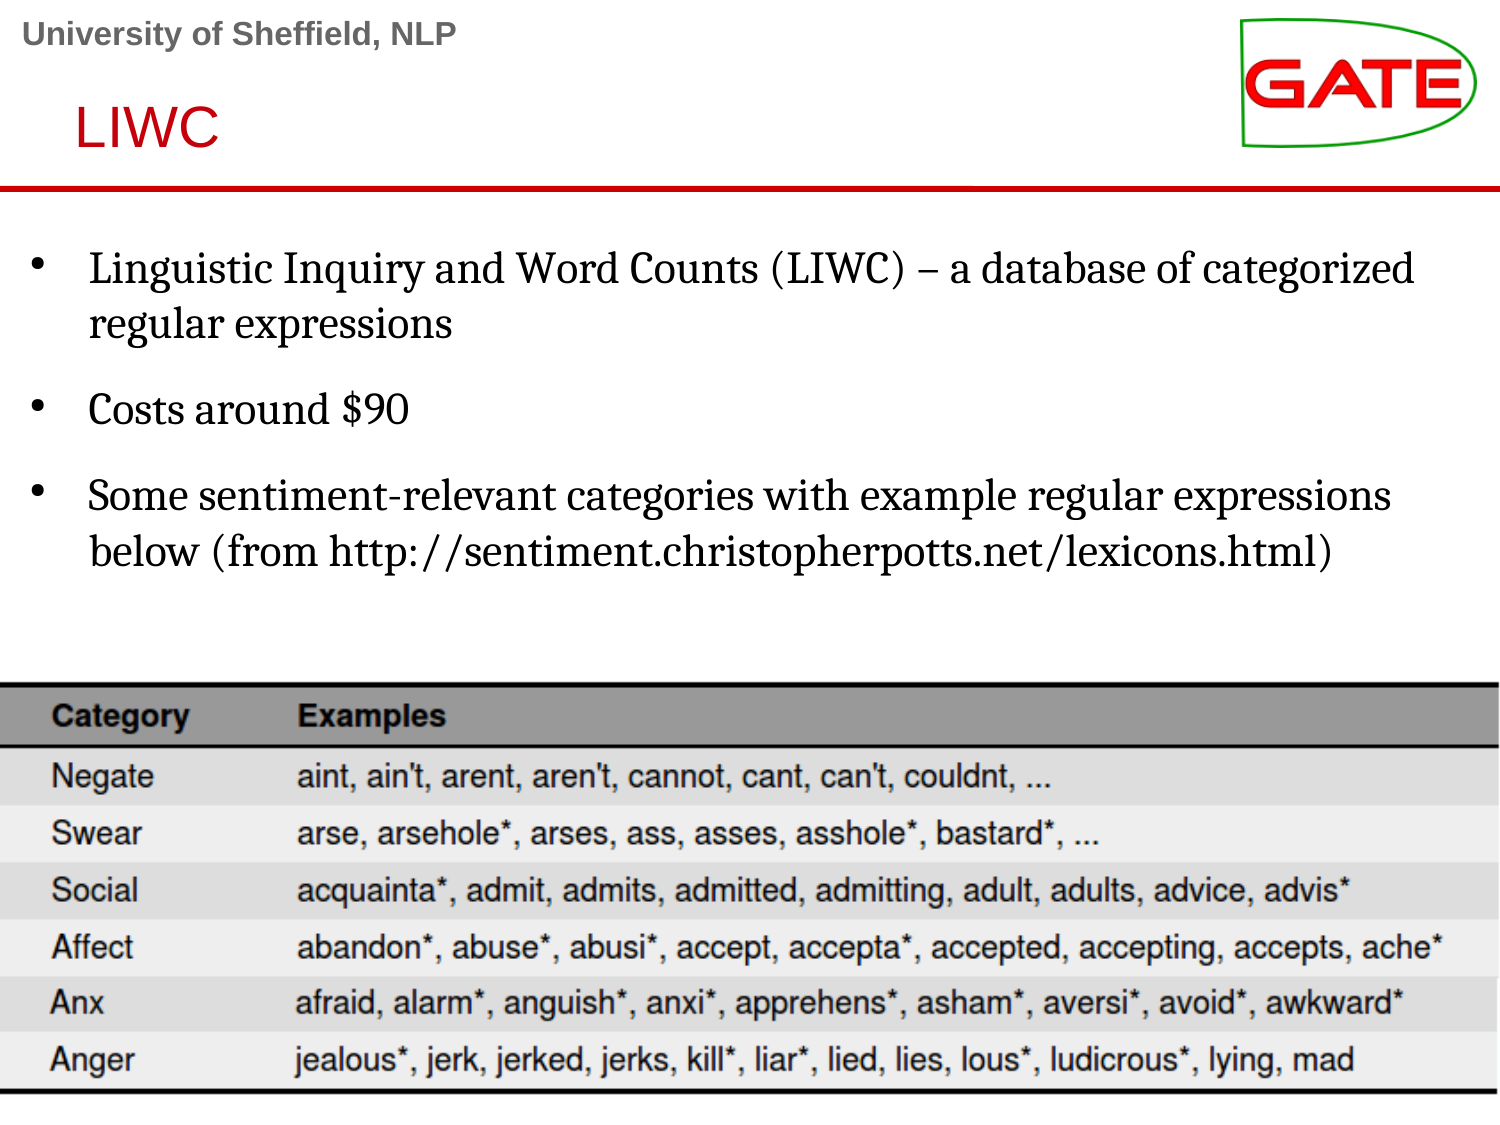

# LIWC
Linguistic Inquiry and Word Counts (LIWC) – a database of categorized regular expressions
Costs around $90
Some sentiment-relevant categories with example regular expressions below (from http://sentiment.christopherpotts.net/lexicons.html)